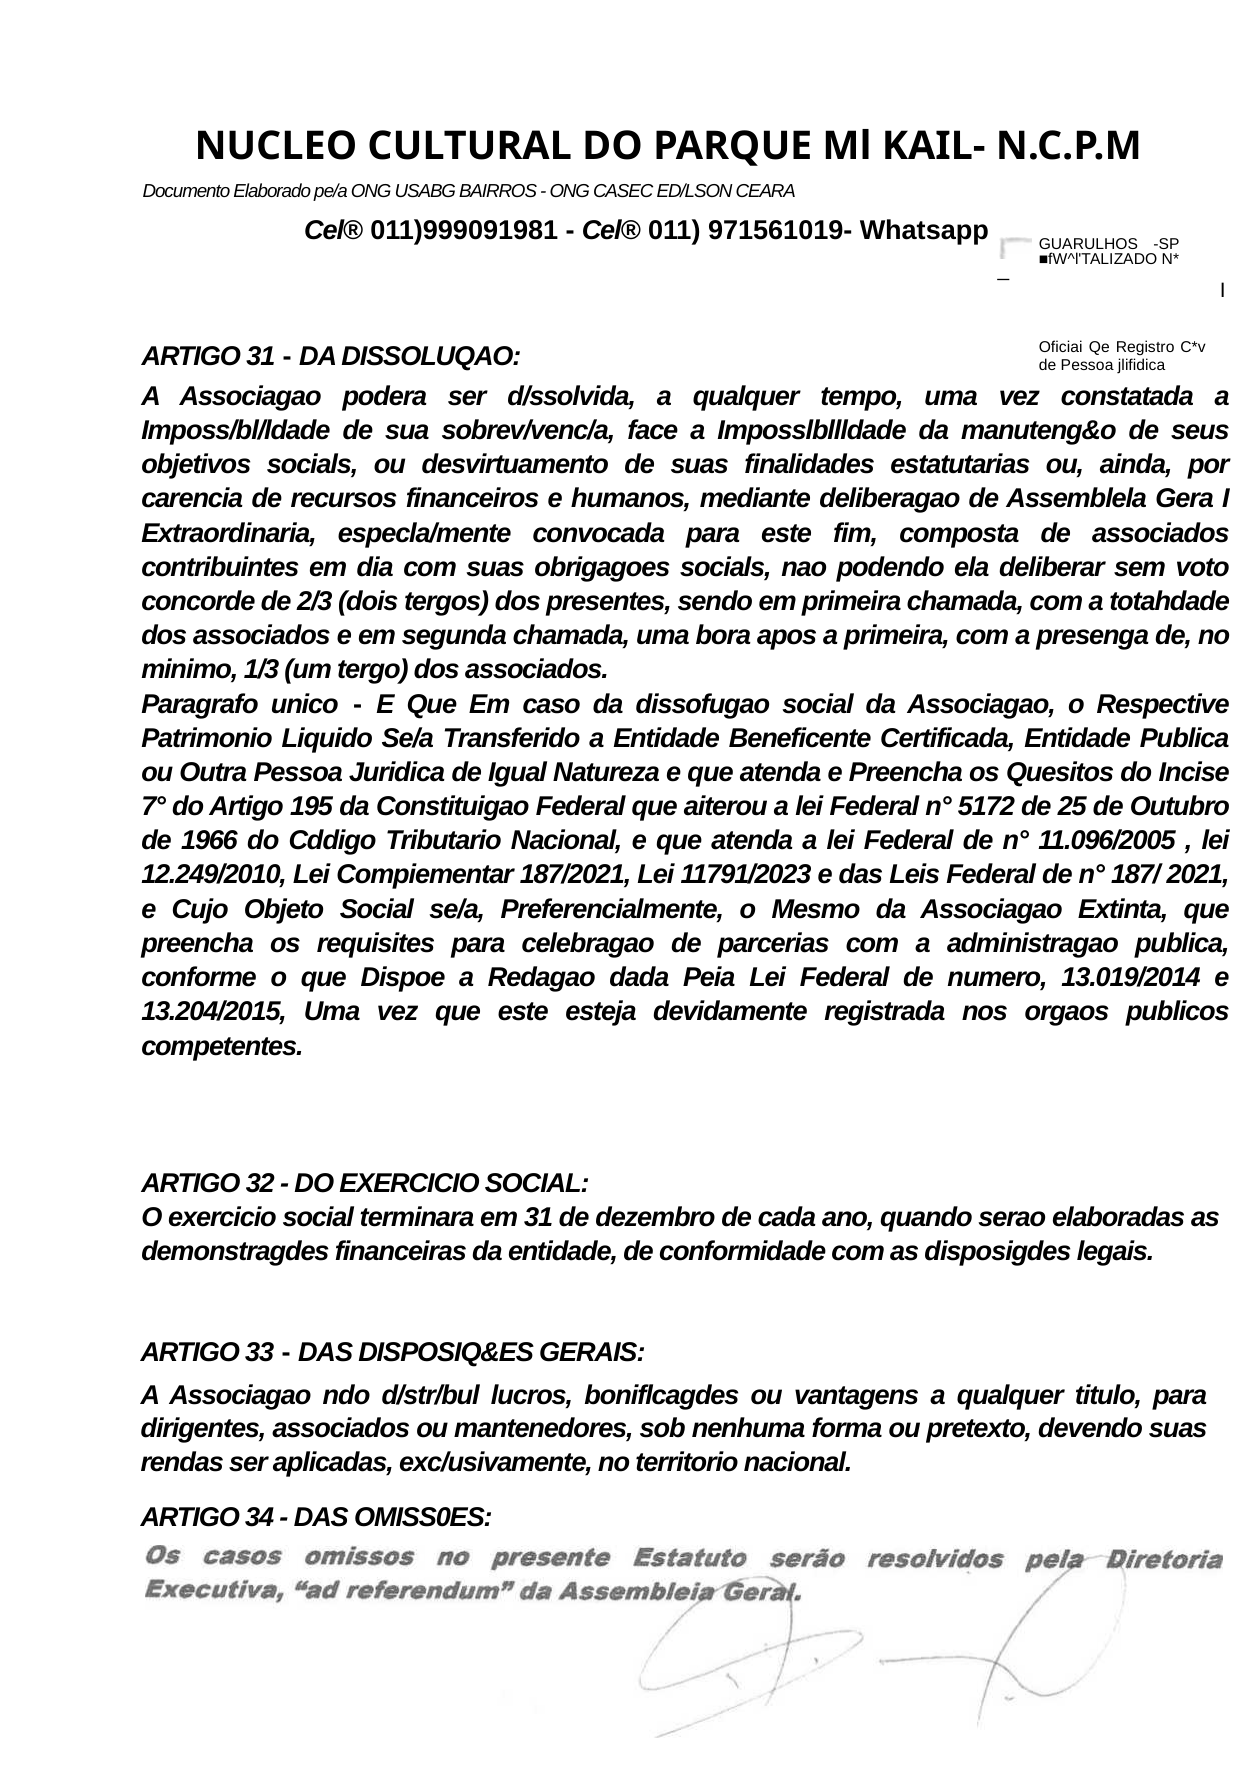

NUCLEO CULTURAL DO PARQUE Ml KAIL- N.C.P.M
Documento Elaborado pe/a ONG USABG BAIRROS - ONG CASEC ED/LSON CEARA
Cel® 011)999091981 - Cel® 011) 971561019- Whatsapp
GUARULHOS -SP ■fW^l'TALIZADO N*
_
I
ARTIGO 31 - DA DISSOLUQAO:
Oficiai Qe Registro C*v de Pessoa jlifidica
A Associagao podera ser d/ssolvida, a qualquer tempo, uma vez constatada a Imposs/bl/ldade de sua sobrev/venc/a, face a Imposslbllldade da manuteng&o de seus objetivos socials, ou desvirtuamento de suas finalidades estatutarias ou, ainda, por carencia de recursos financeiros e humanos, mediante deliberagao de Assemblela Gera I Extraordinaria, especla/mente convocada para este fim, composta de associados contribuintes em dia com suas obrigagoes socials, nao podendo ela deliberar sem voto concorde de 2/3 (dois tergos) dos presentes, sendo em primeira chamada, com a totahdade dos associados e em segunda chamada, uma bora apos a primeira, com a presenga de, no minimo, 1/3 (um tergo) dos associados.
Paragrafo unico - E Que Em caso da dissofugao social da Associagao, o Respective Patrimonio Liquido Se/a Transferido a Entidade Beneficente Certificada, Entidade Publica ou Outra Pessoa Juridica de Igual Natureza e que atenda e Preencha os Quesitos do Incise 7° do Artigo 195 da Constituigao Federal que aiterou a lei Federal n° 5172 de 25 de Outubro de 1966 do Cddigo Tributario Nacional, e que atenda a lei Federal de n° 11.096/2005 , lei 12.249/2010, Lei Compiementar 187/2021, Lei 11791/2023 e das Leis Federal de n° 187/ 2021, e Cujo Objeto Social se/a, Preferencialmente, o Mesmo da Associagao Extinta, que preencha os requisites para celebragao de parcerias com a administragao publica, conforme o que Dispoe a Redagao dada Peia Lei Federal de numero, 13.019/2014 e 13.204/2015, Uma vez que este esteja devidamente registrada nos orgaos publicos competentes.
ARTIGO 32 - DO EXERCICIO SOCIAL:
O exercicio social terminara em 31 de dezembro de cada ano, quando serao elaboradas as demonstragdes financeiras da entidade, de conformidade com as disposigdes legais.
ARTIGO 33 - DAS DISPOSIQ&ES GERAIS:
A Associagao ndo d/str/bul lucros, boniflcagdes ou vantagens a qualquer titulo, para dirigentes, associados ou mantenedores, sob nenhuma forma ou pretexto, devendo suas rendas ser aplicadas, exc/usivamente, no territorio nacional.
ARTIGO 34 - DAS OMISS0ES: